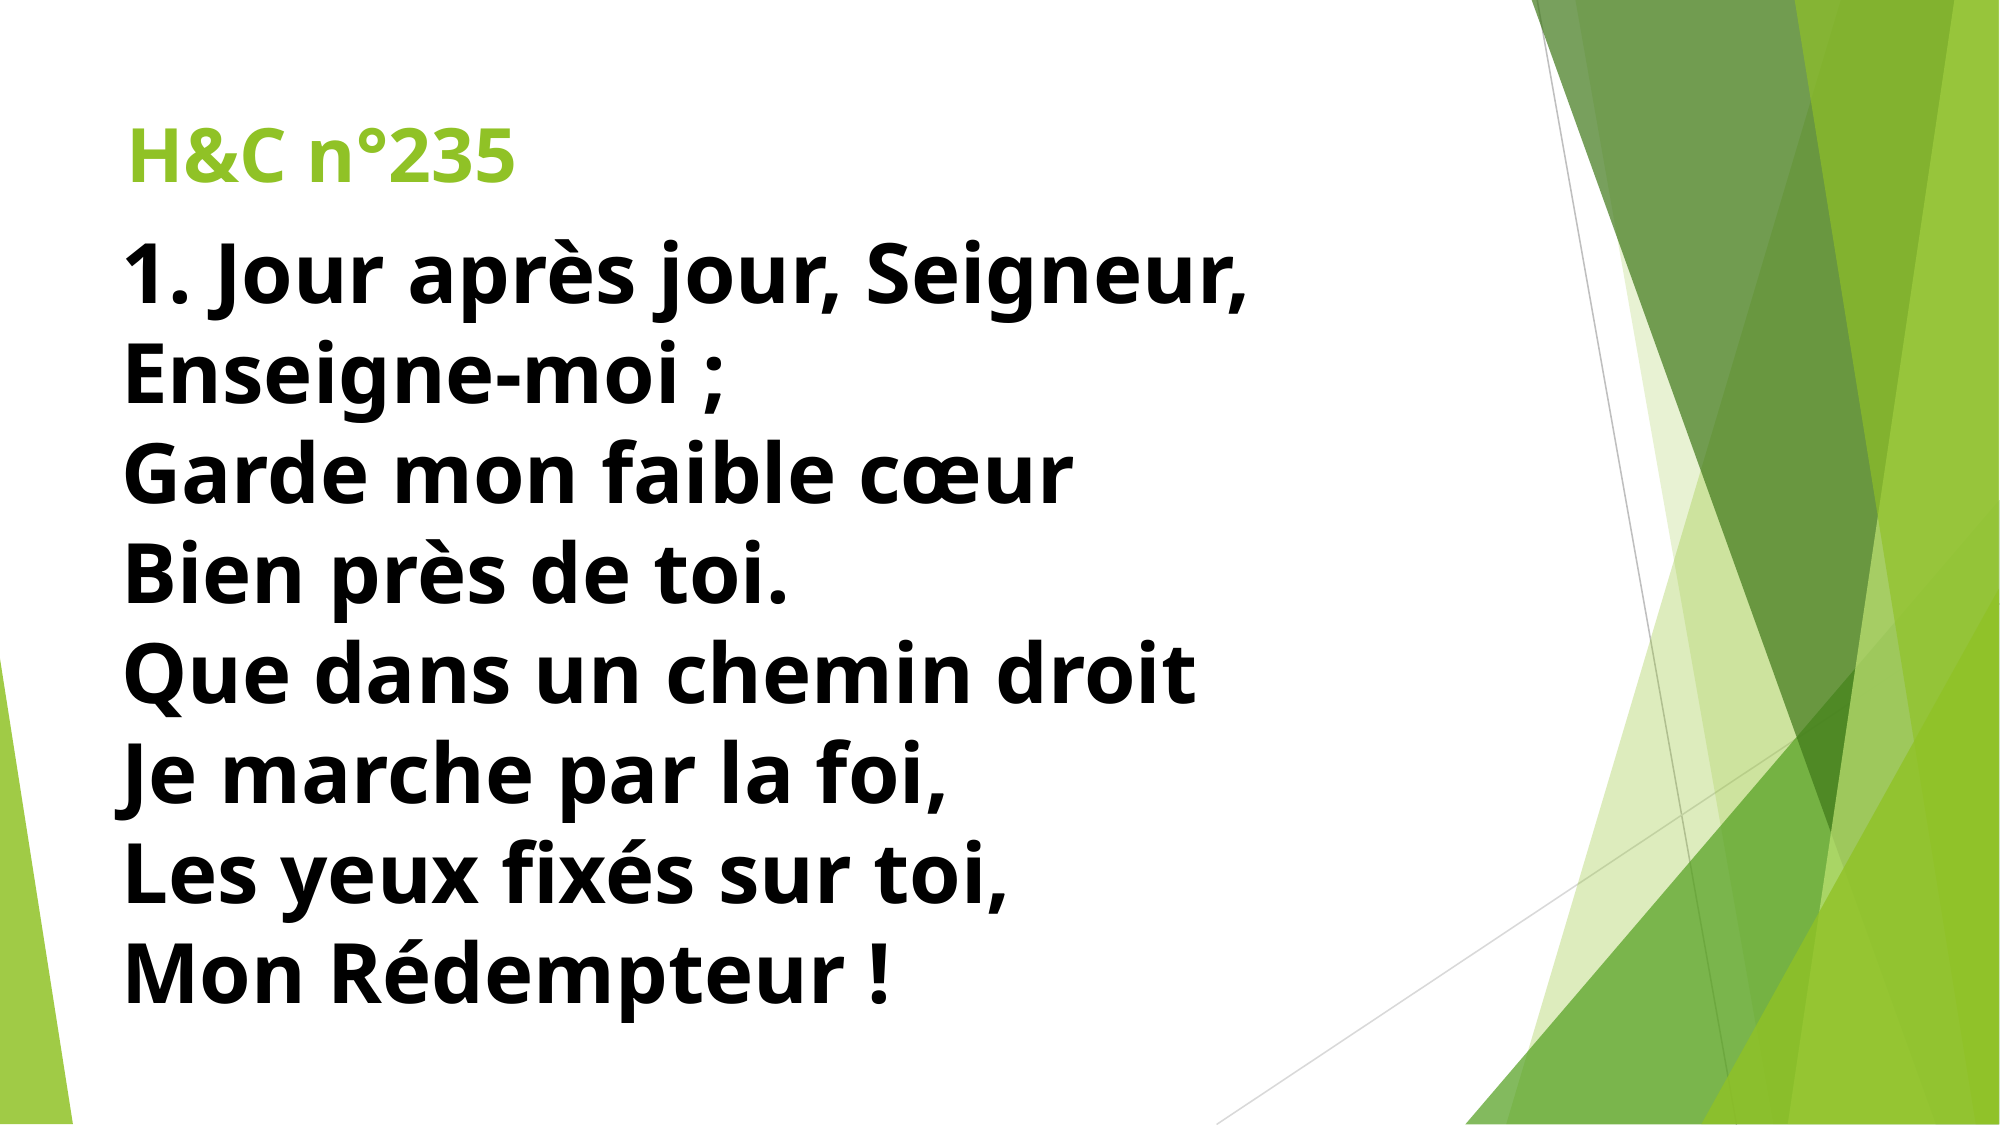

H&C n°235
1. Jour après jour, Seigneur,
Enseigne-moi ;
Garde mon faible cœur
Bien près de toi.
Que dans un chemin droit
Je marche par la foi,
Les yeux fixés sur toi,
Mon Rédempteur !